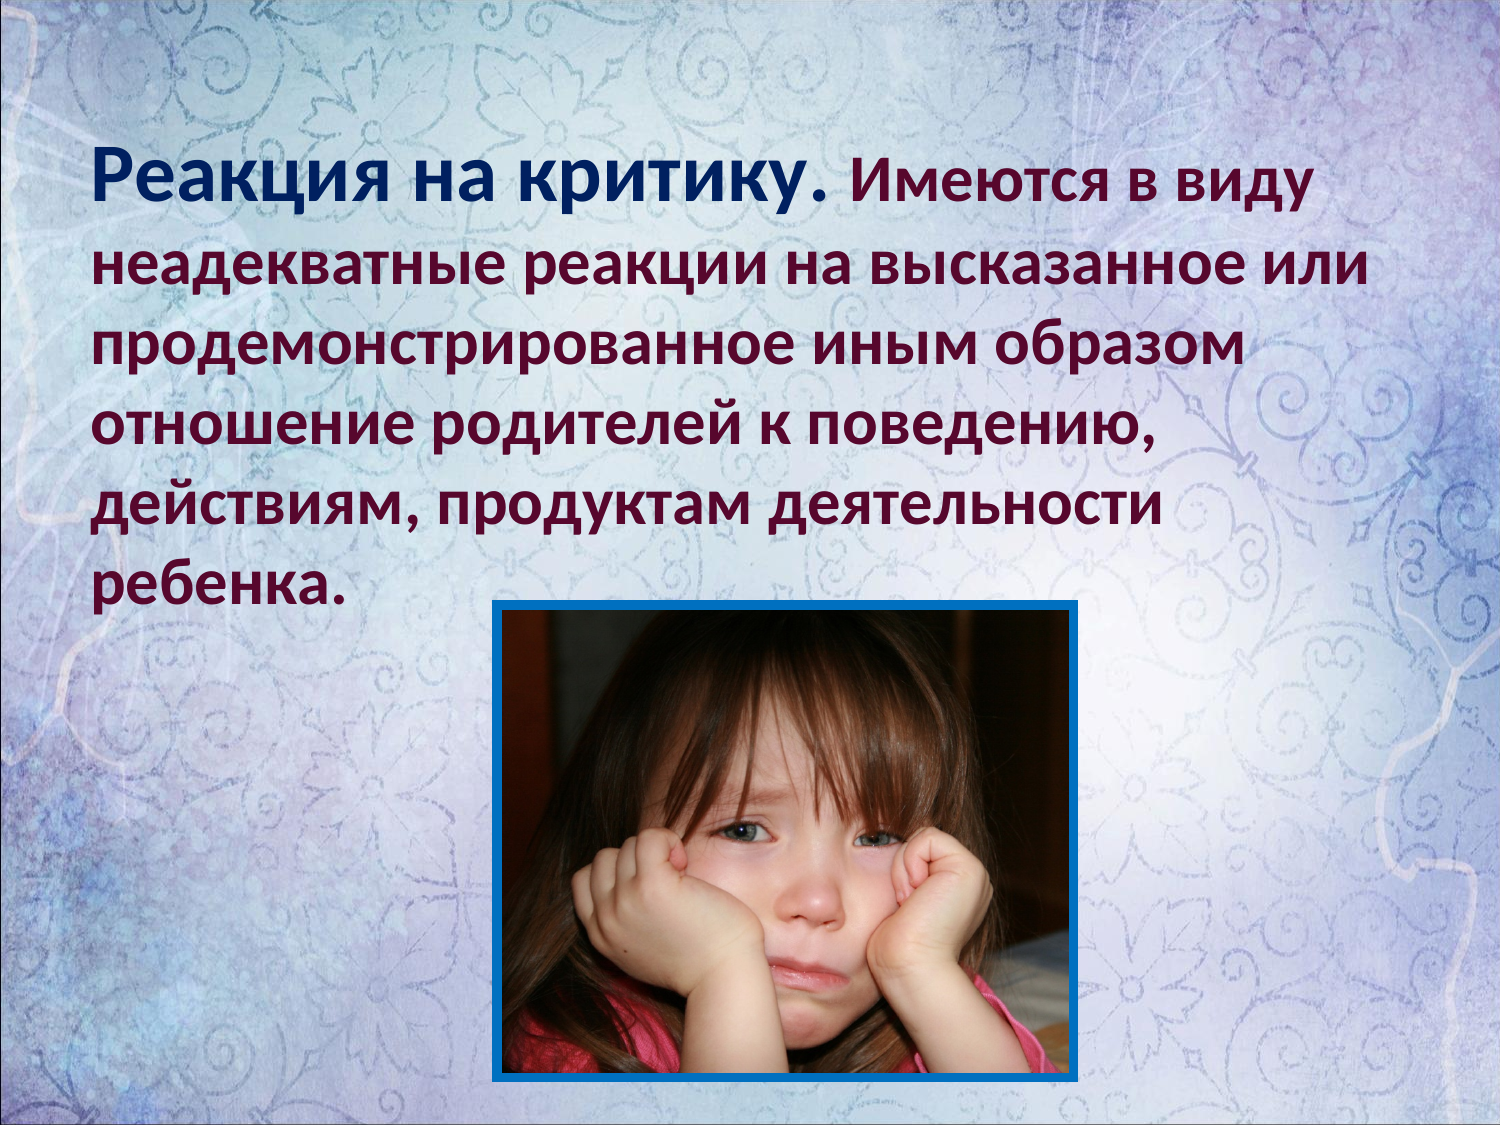

# Реакция на критику. Имеются в виду неадекватные реакции на высказанное или продемонстрированное иным образом отношение родителей к поведению, действиям, продуктам деятельности ребенка.